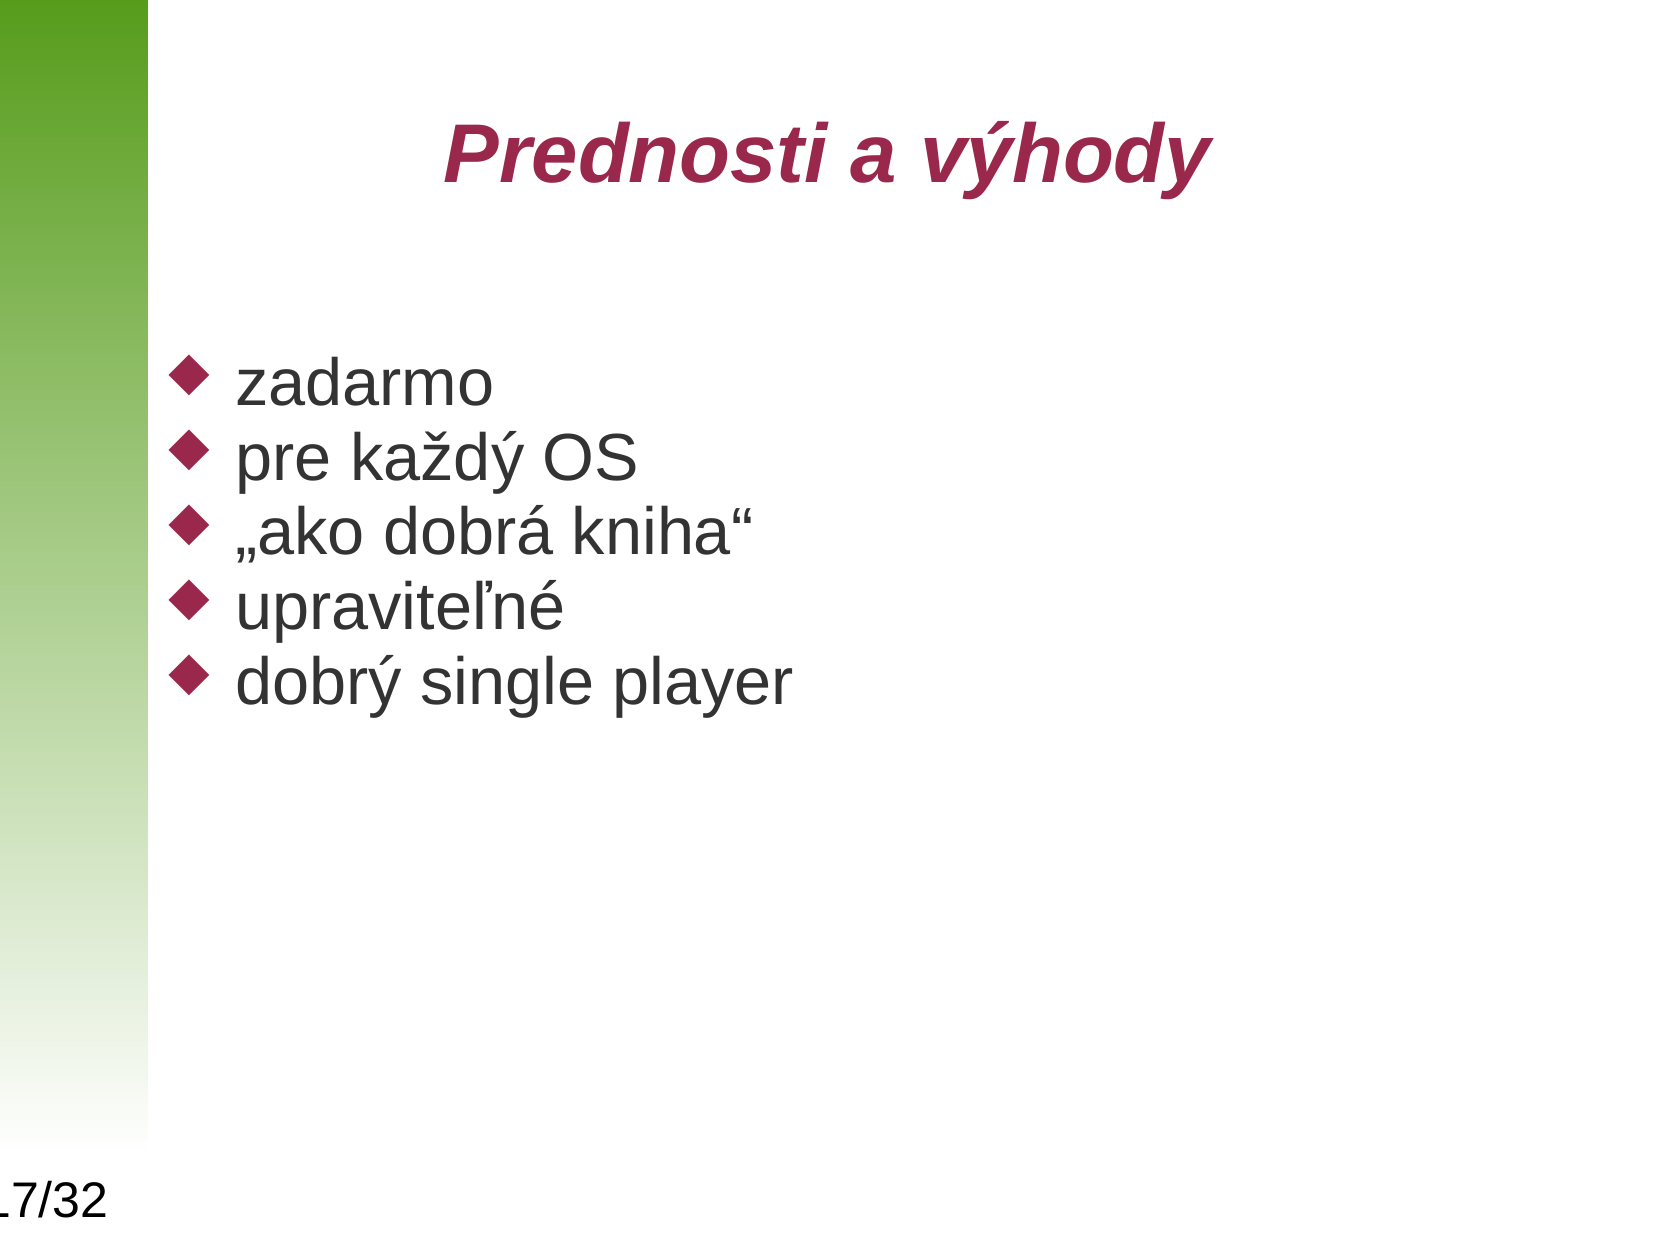

# Prednosti a výhody
zadarmo
pre každý OS
„ako dobrá kniha“
upraviteľné
dobrý single player